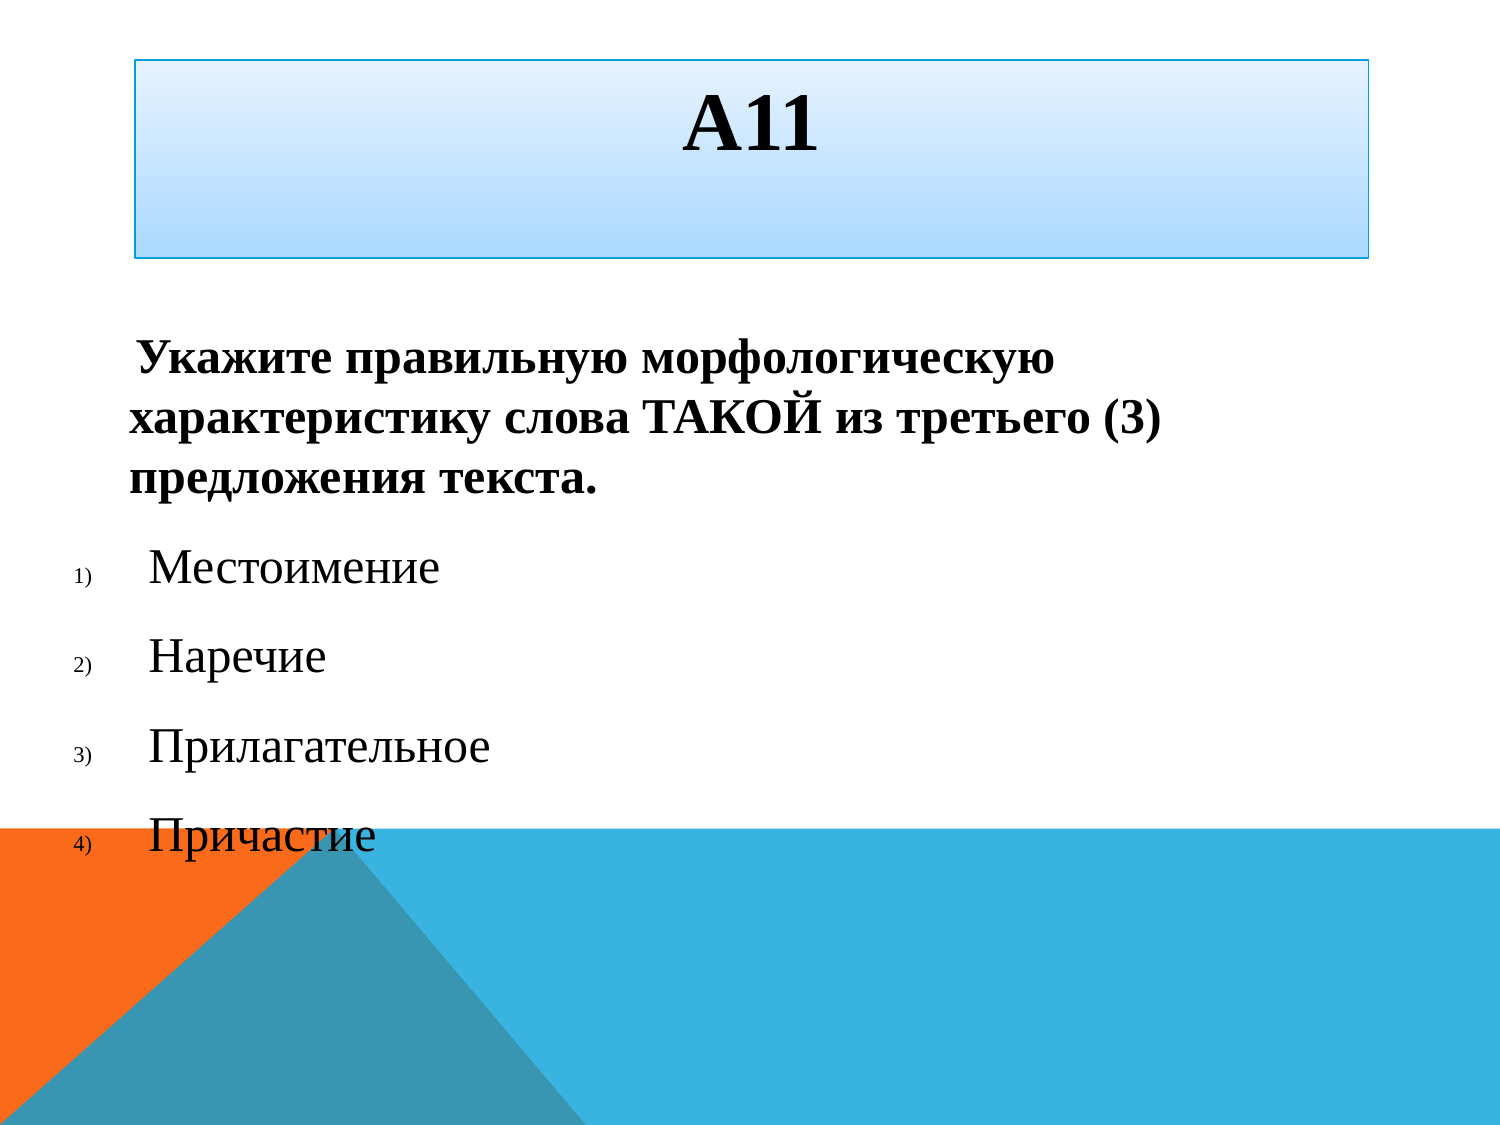

# А11
 Укажите правильную морфологическую характеристику слова ТАКОЙ из третьего (3) предложения текста.
Местоимение
Наречие
Прилагательное
Причастие